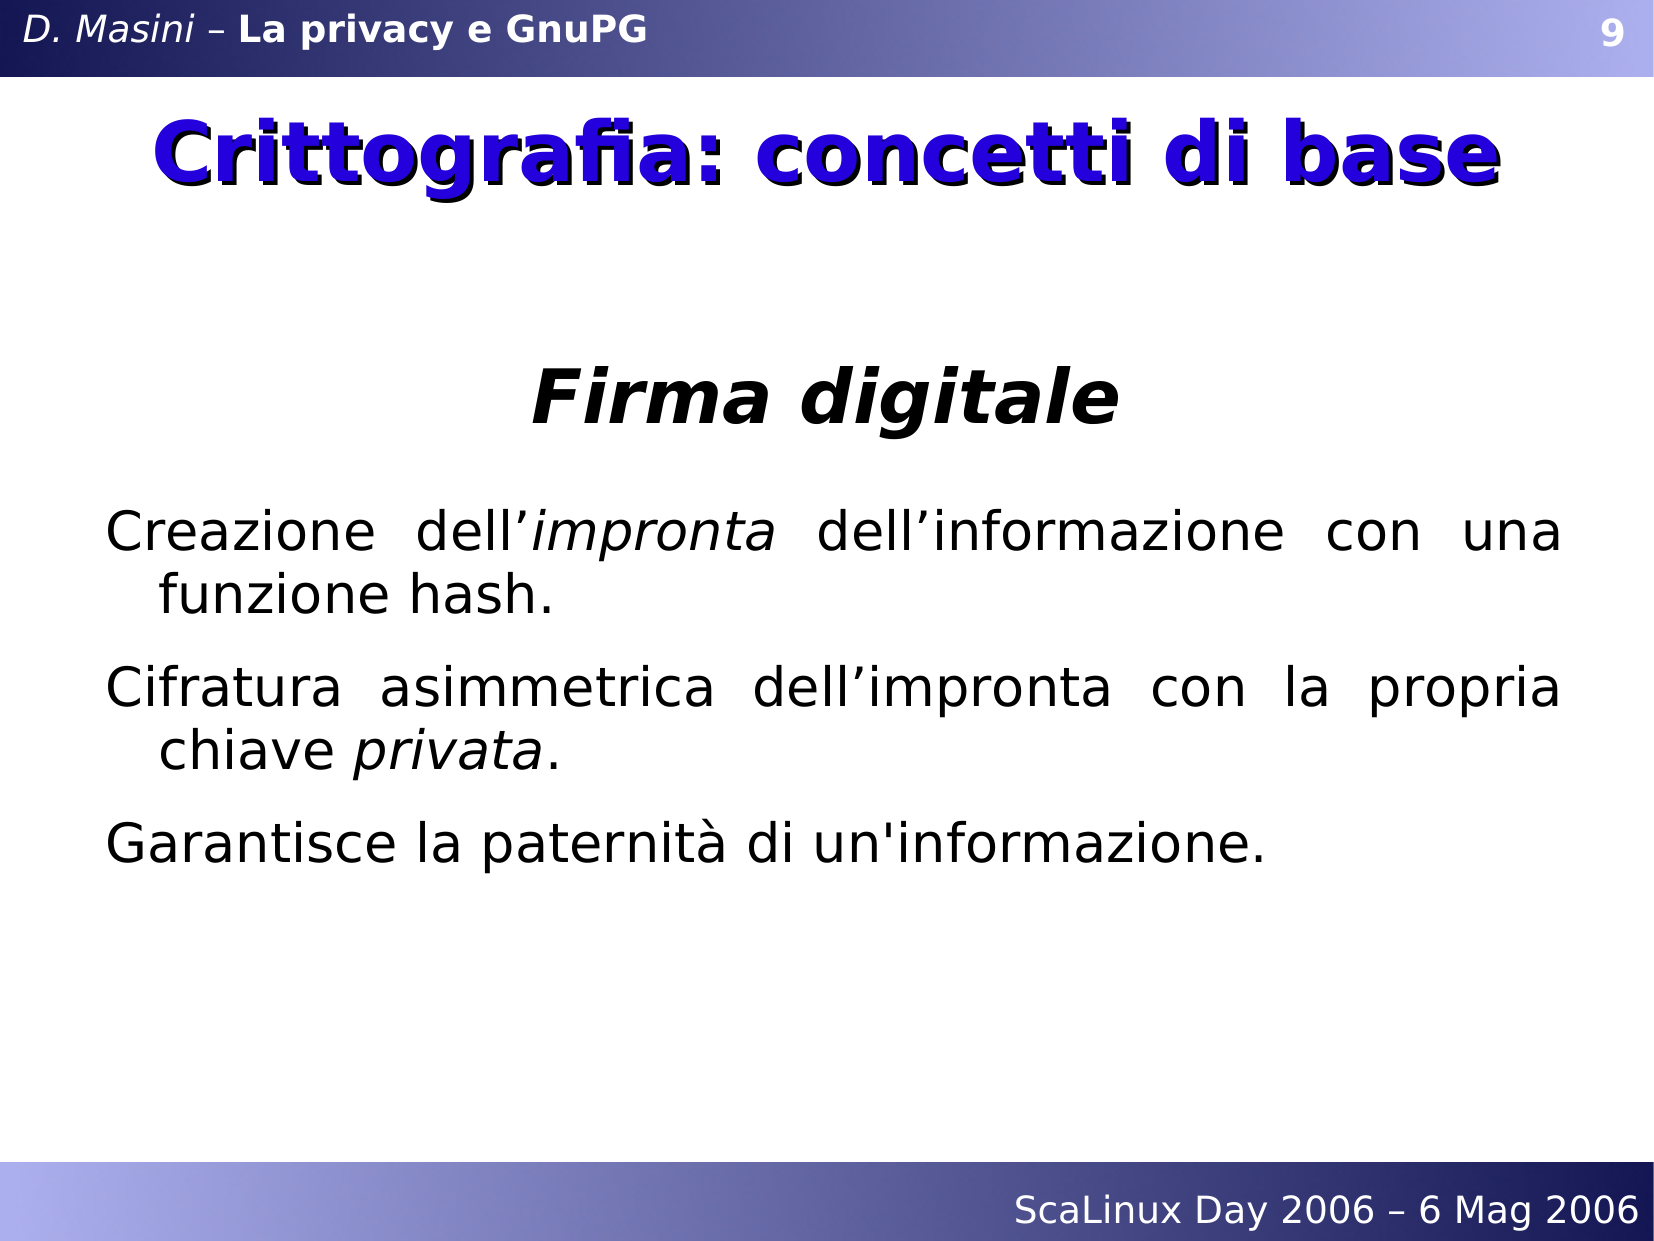

D. Masini – La privacy e GnuPG
# Crittografia: concetti di base
Firma digitale
Creazione dell’impronta dell’informazione con una funzione hash.
Cifratura asimmetrica dell’impronta con la propria chiave privata.
Garantisce la paternità di un'informazione.
ScaLinux Day 2006 – 6 Mag 2006